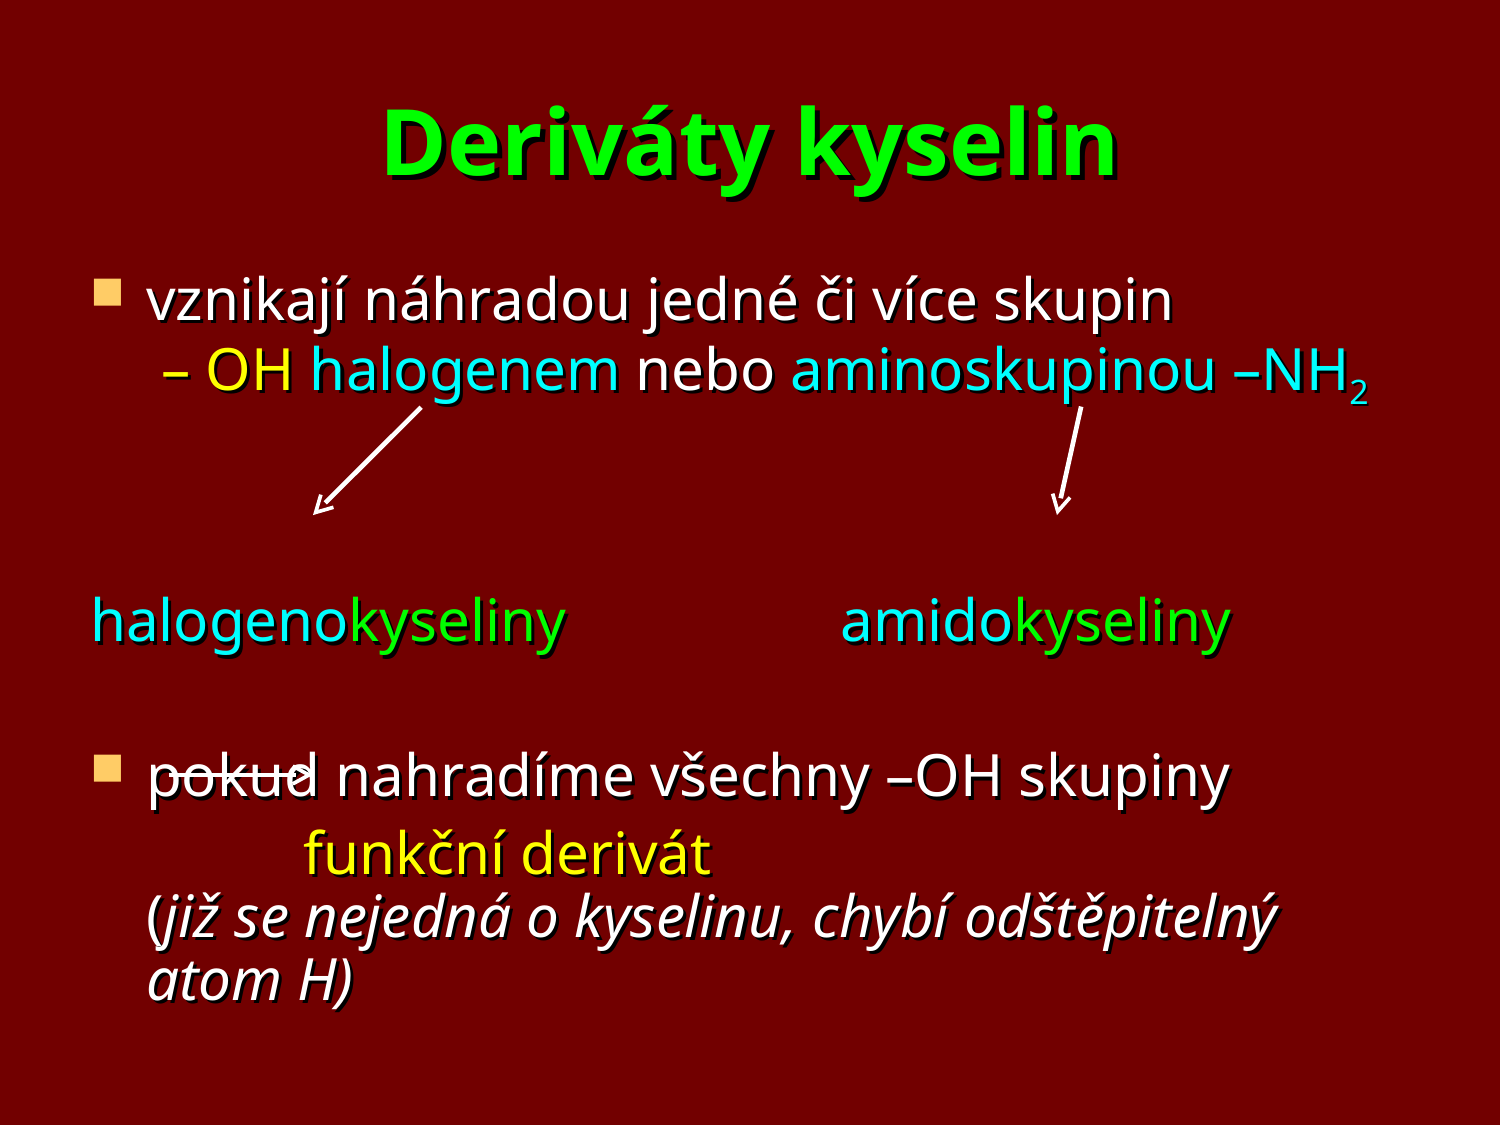

# Deriváty kyselin
vznikají náhradou jedné či více skupin
 – OH halogenem nebo aminoskupinou –NH2
halogenokyseliny amidokyseliny
pokud nahradíme všechny –OH skupiny
 funkční derivát
(již se nejedná o kyselinu, chybí odštěpitelný atom H)